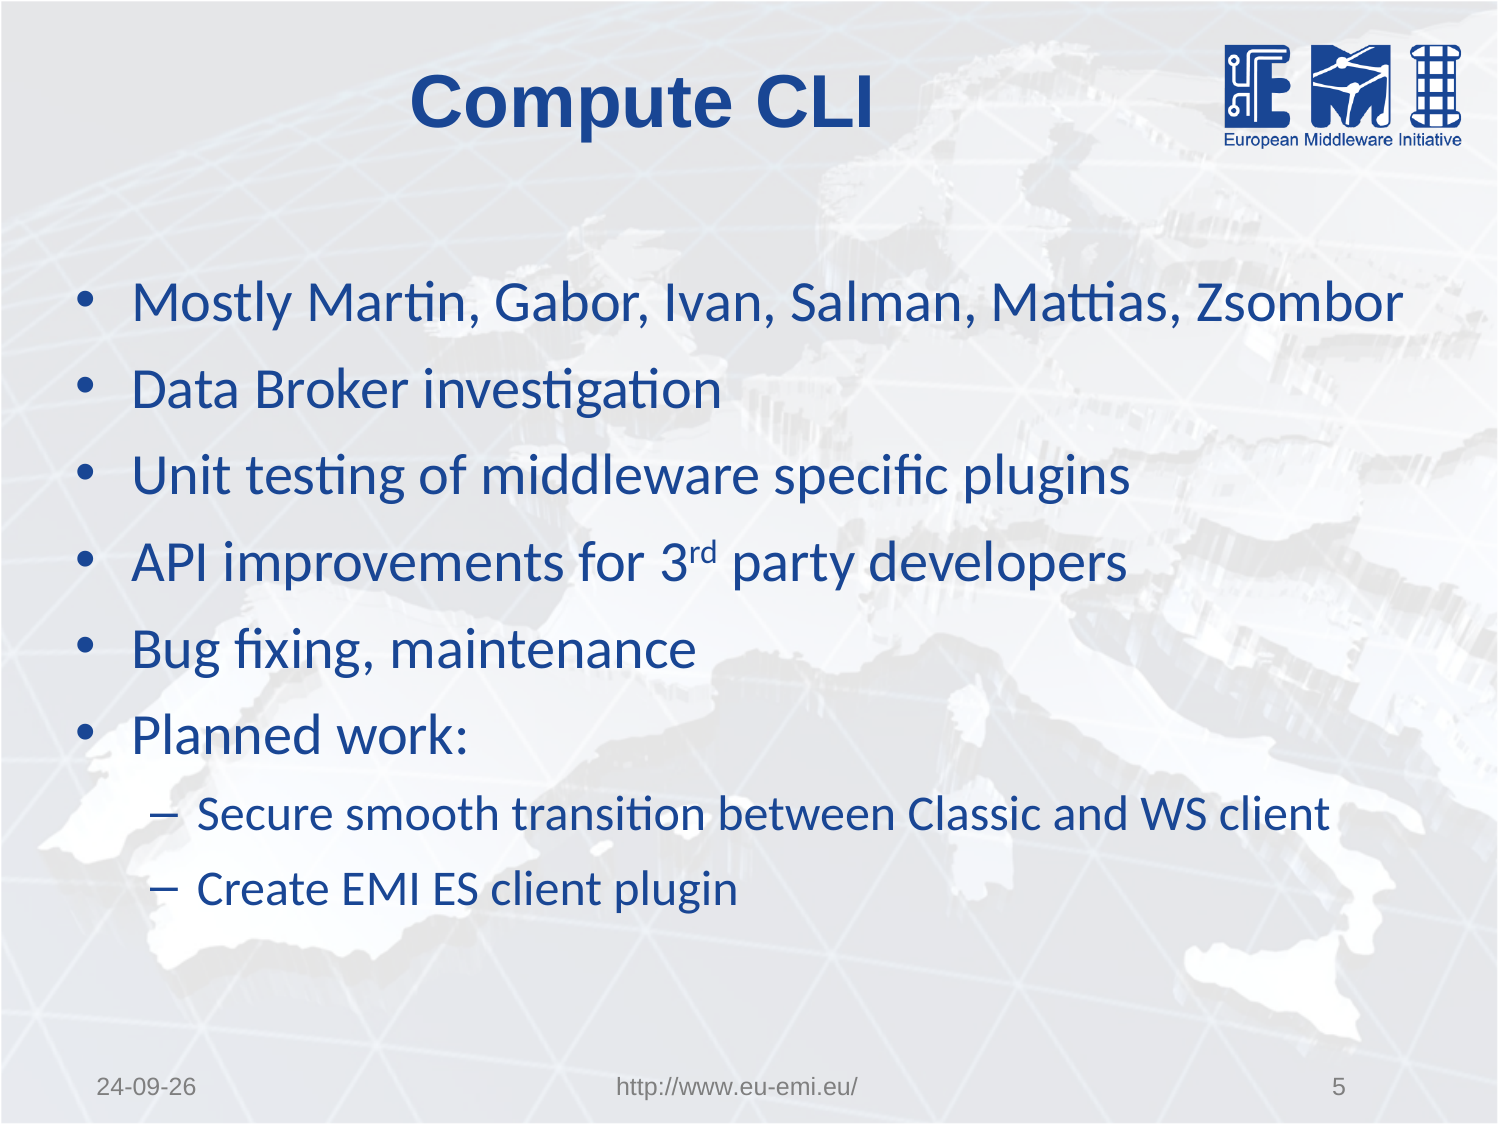

# Compute CLI
Mostly Martin, Gabor, Ivan, Salman, Mattias, Zsombor
Data Broker investigation
Unit testing of middleware specific plugins
API improvements for 3rd party developers
Bug fixing, maintenance
Planned work:
Secure smooth transition between Classic and WS client
Create EMI ES client plugin